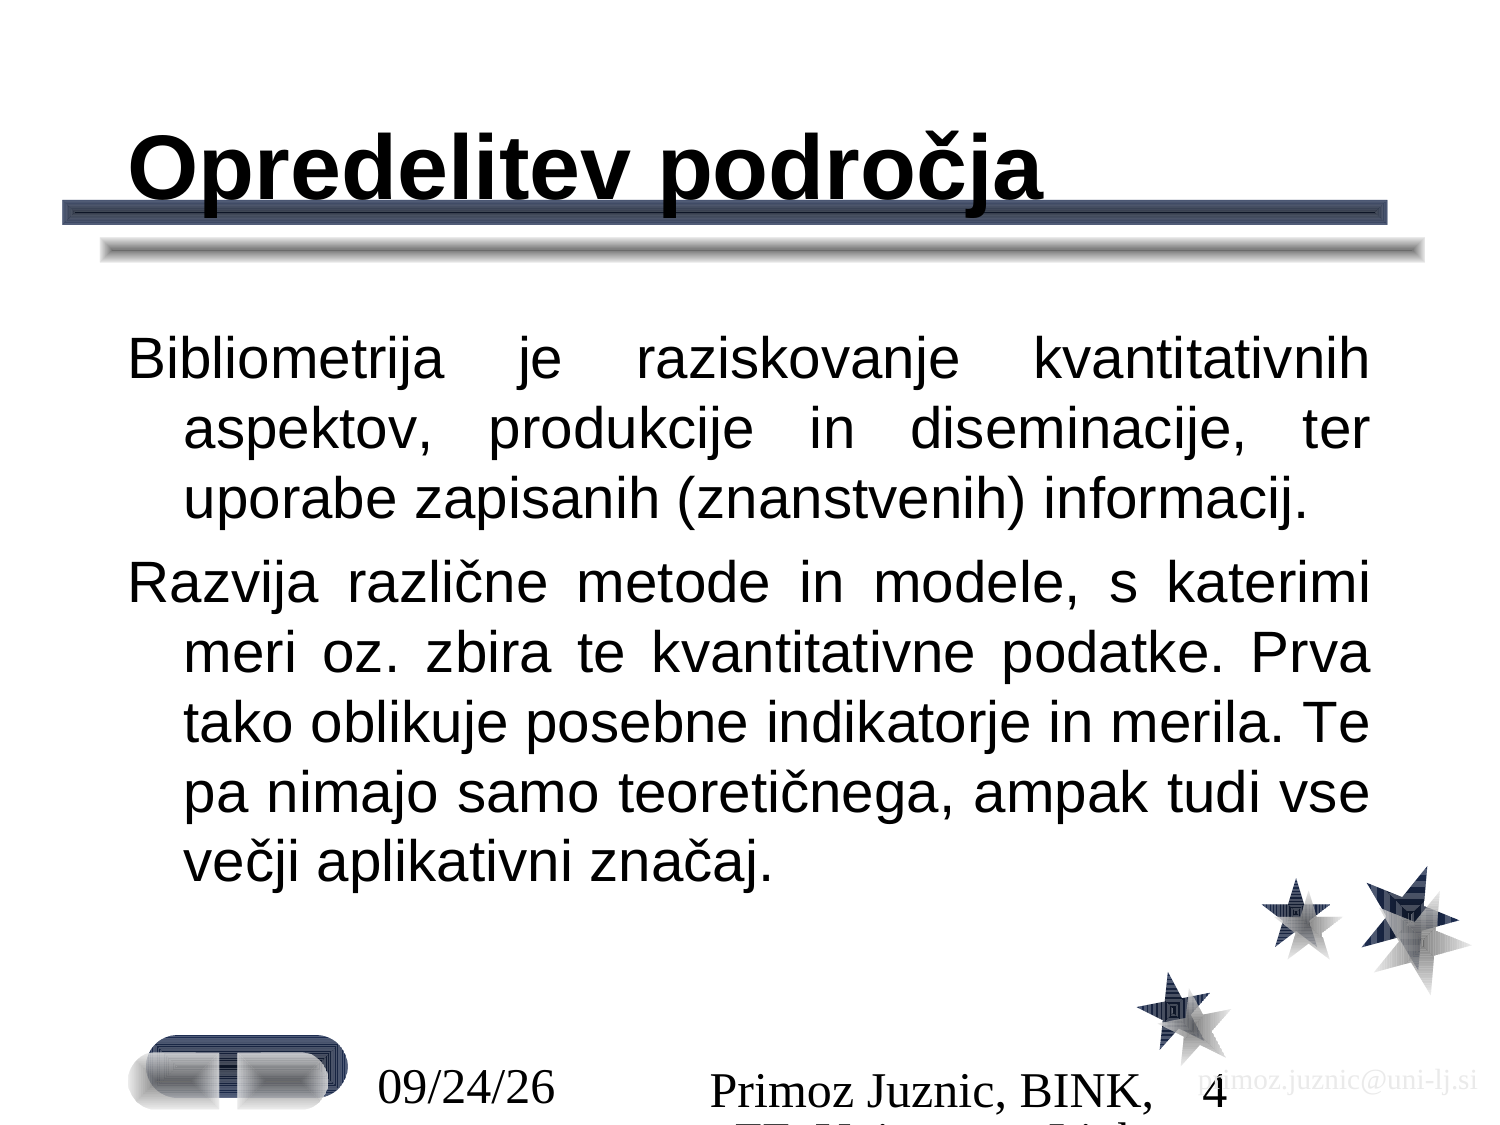

# Opredelitev področja
Bibliometrija je raziskovanje kvantitativnih aspektov, produkcije in diseminacije, ter uporabe zapisanih (znanstvenih) informacij.
Razvija različne metode in modele, s katerimi meri oz. zbira te kvantitativne podatke. Prva tako oblikuje posebne indikatorje in merila. Te pa nimajo samo teoretičnega, ampak tudi vse večji aplikativni značaj.
Primoz Juznic, BINK, FF, Univerza v Ljubljani
4